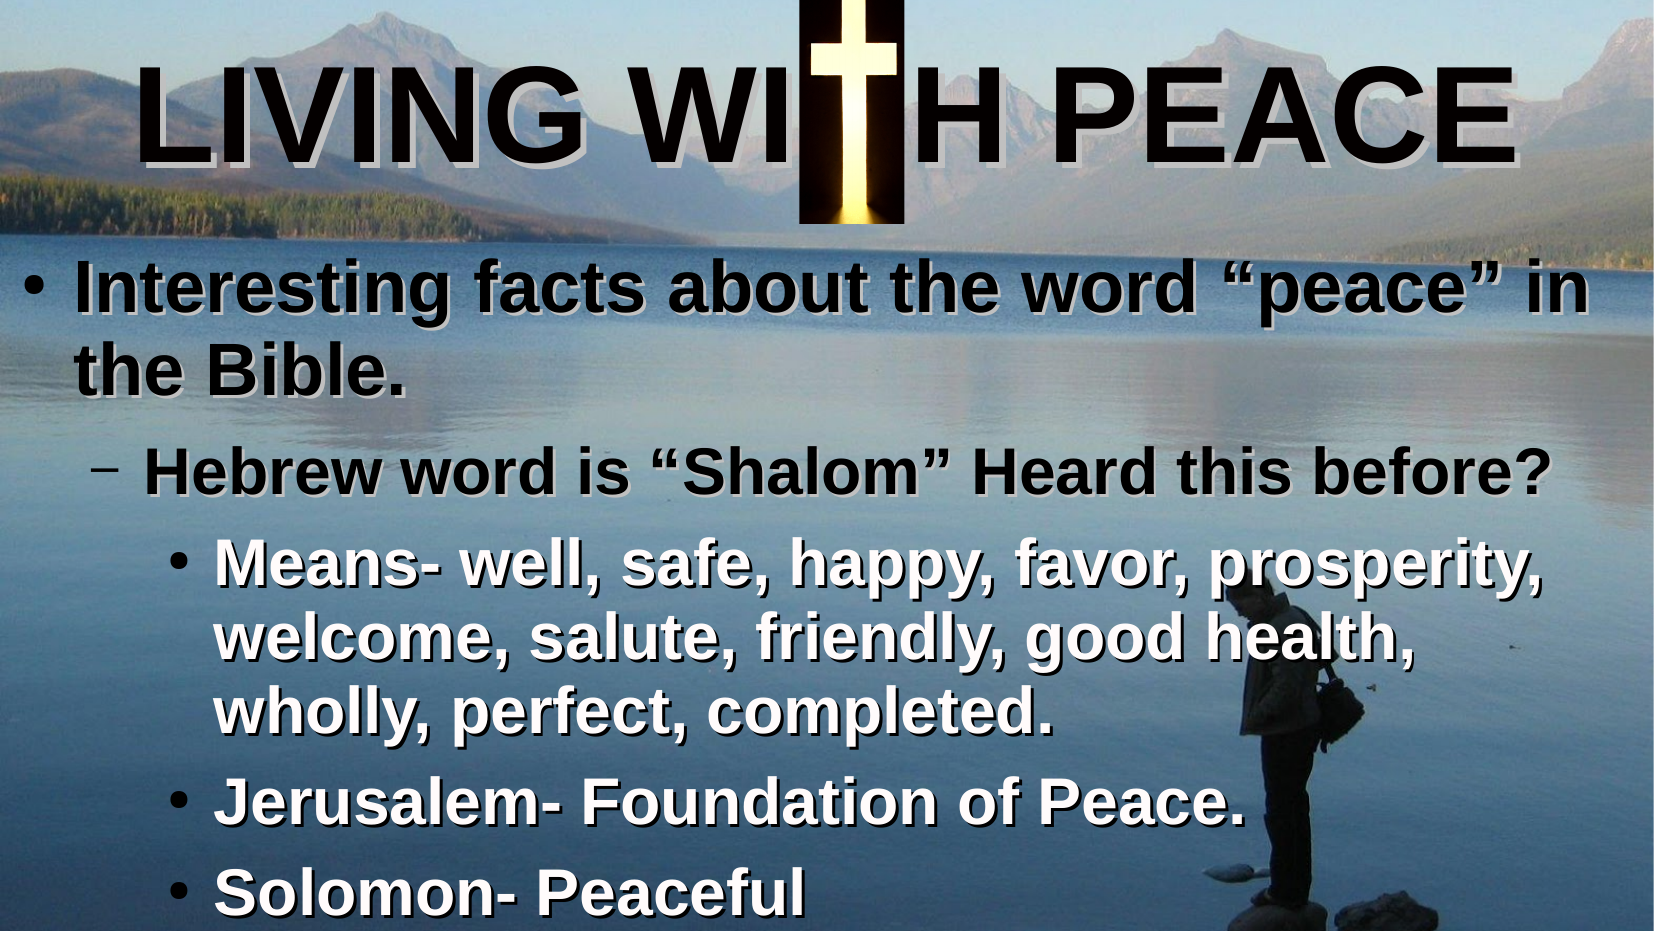

# LIVING WI H PEACE
Interesting facts about the word “peace” in the Bible.
Hebrew word is “Shalom” Heard this before?
Means- well, safe, happy, favor, prosperity, welcome, salute, friendly, good health, wholly, perfect, completed.
Jerusalem- Foundation of Peace.
Solomon- Peaceful